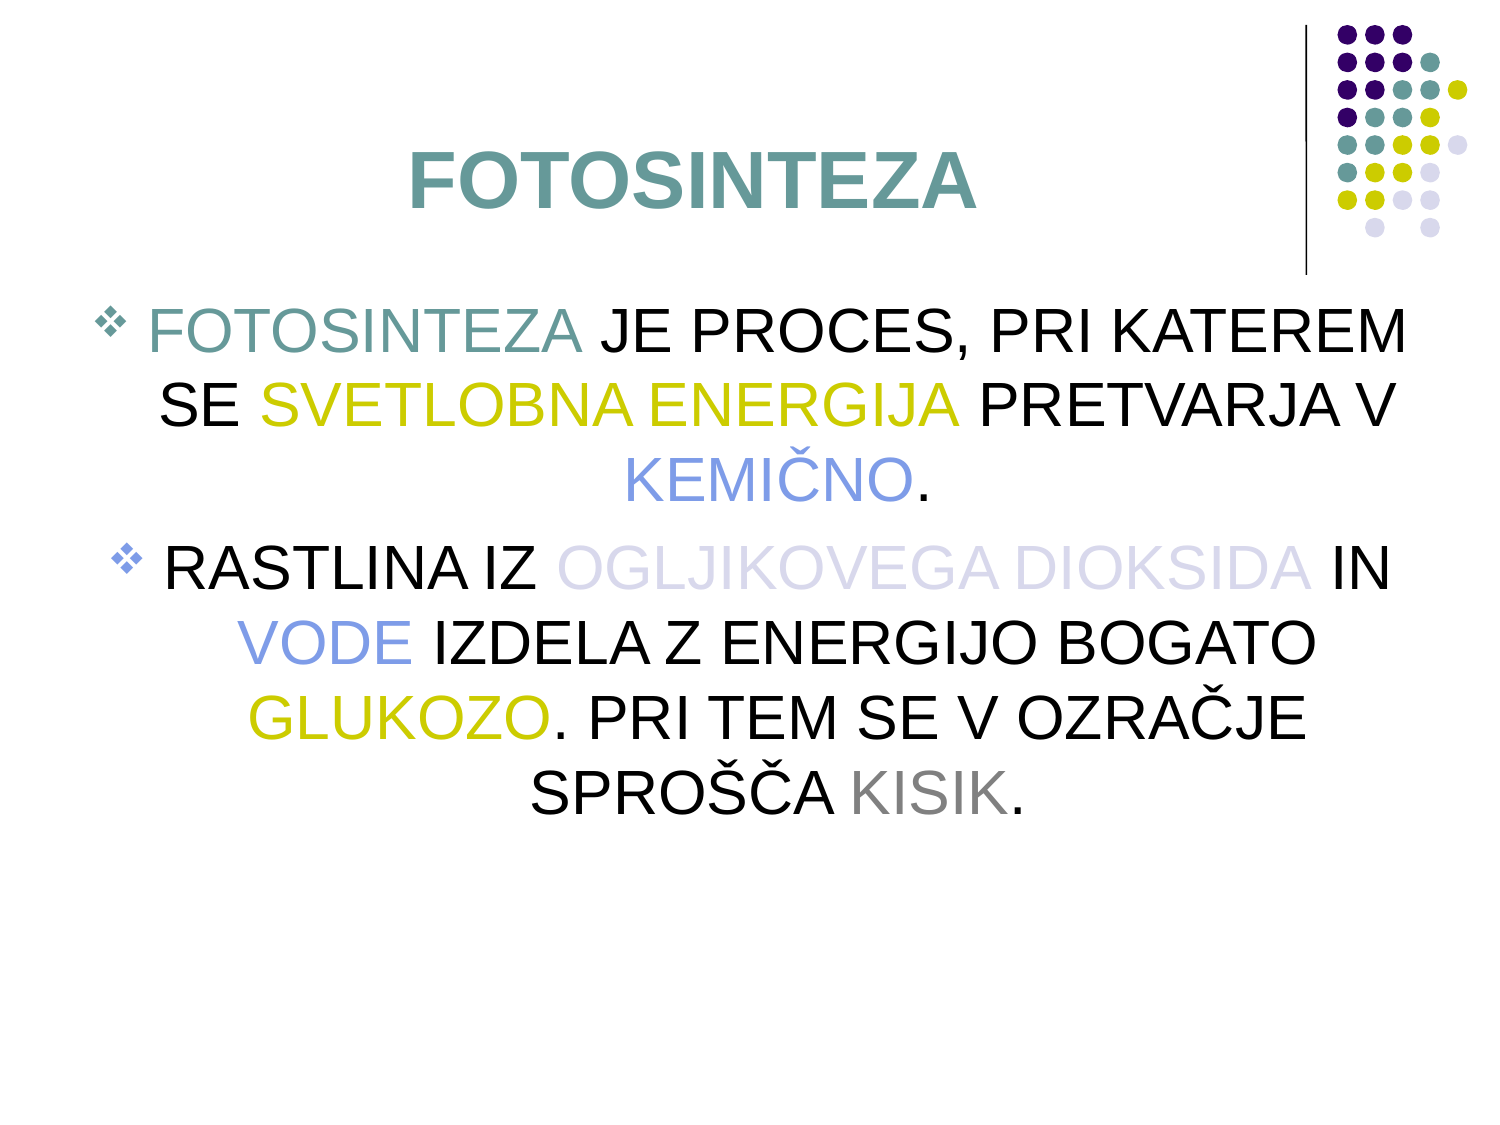

# FOTOSINTEZA
FOTOSINTEZA JE PROCES, PRI KATEREM SE SVETLOBNA ENERGIJA PRETVARJA V KEMIČNO.
RASTLINA IZ OGLJIKOVEGA DIOKSIDA IN VODE IZDELA Z ENERGIJO BOGATO GLUKOZO. PRI TEM SE V OZRAČJE SPROŠČA KISIK.